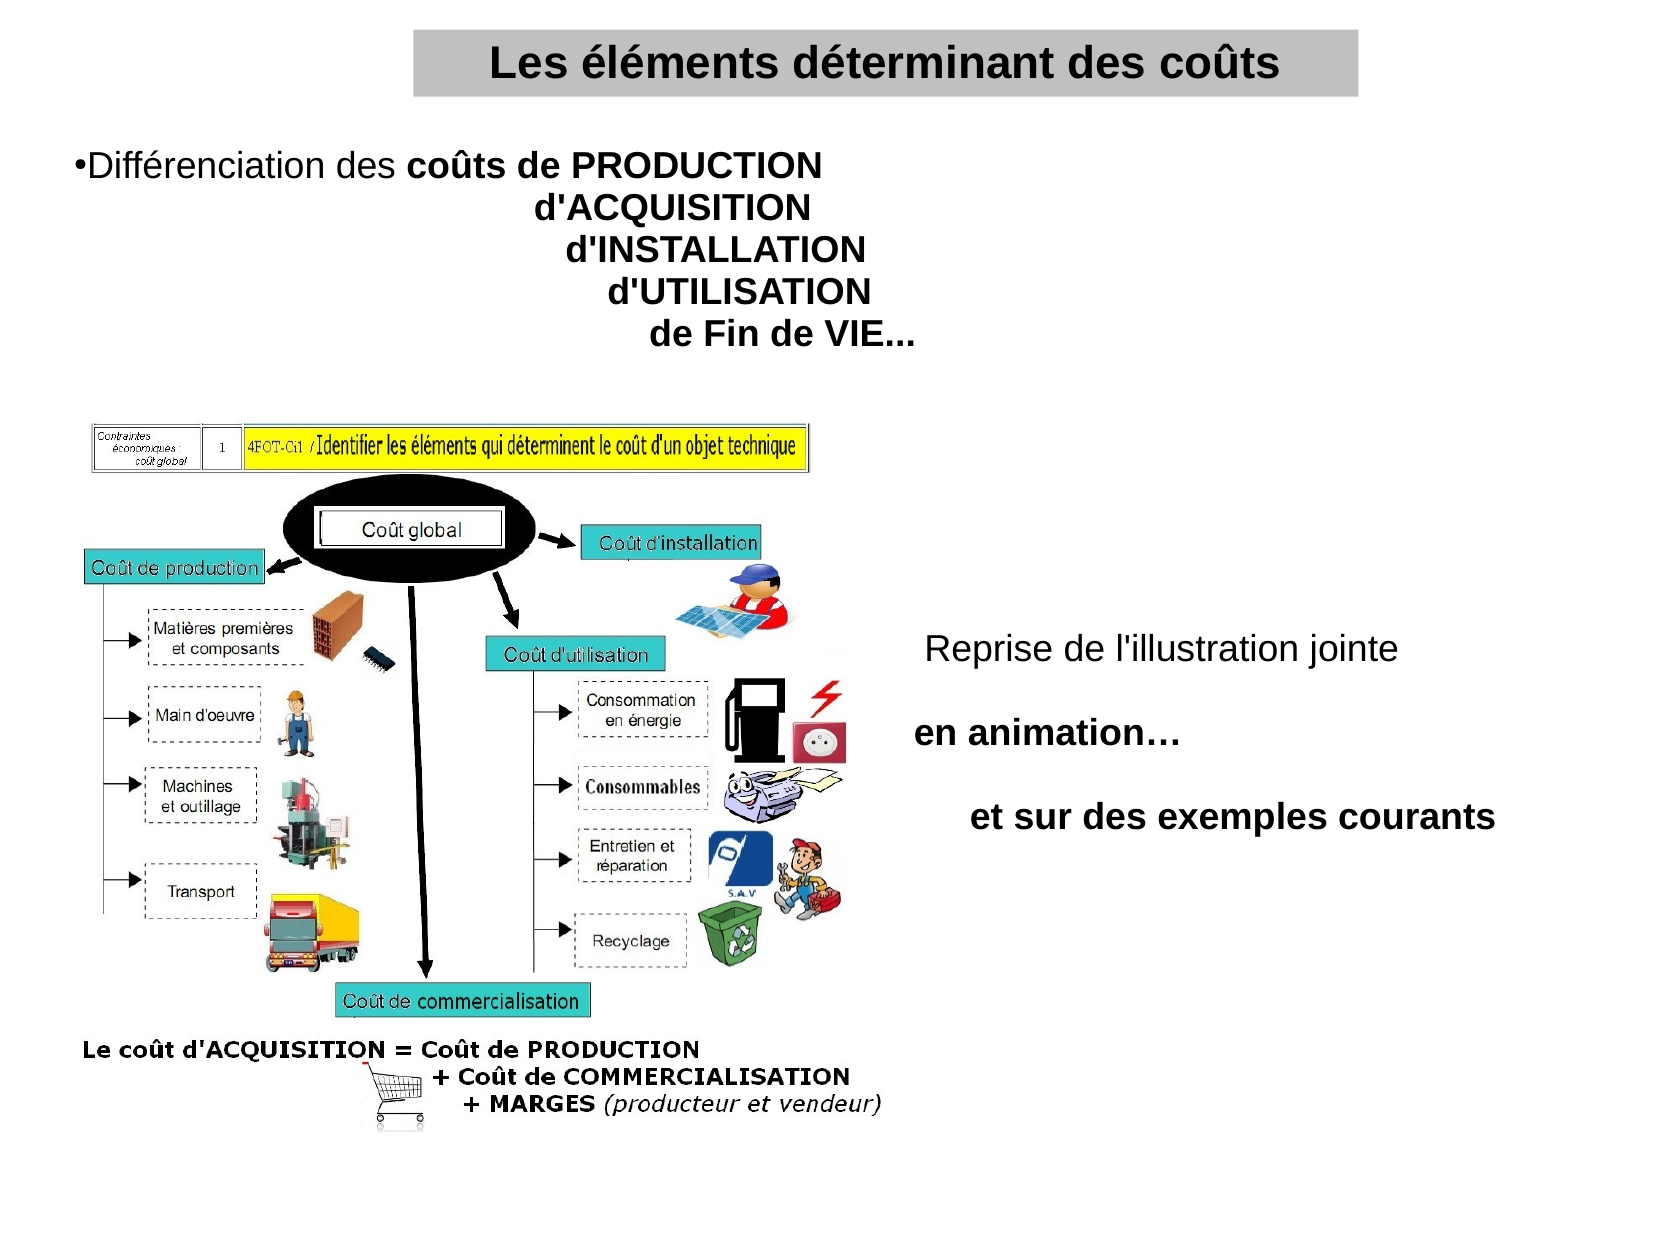

Les éléments déterminant des coûts
Différenciation des coûts de PRODUCTION
 d'ACQUISITION
 d'INSTALLATION
 d'UTILISATION
 de Fin de VIE...
 Reprise de l'illustration jointe
en animation…
et sur des exemples courants